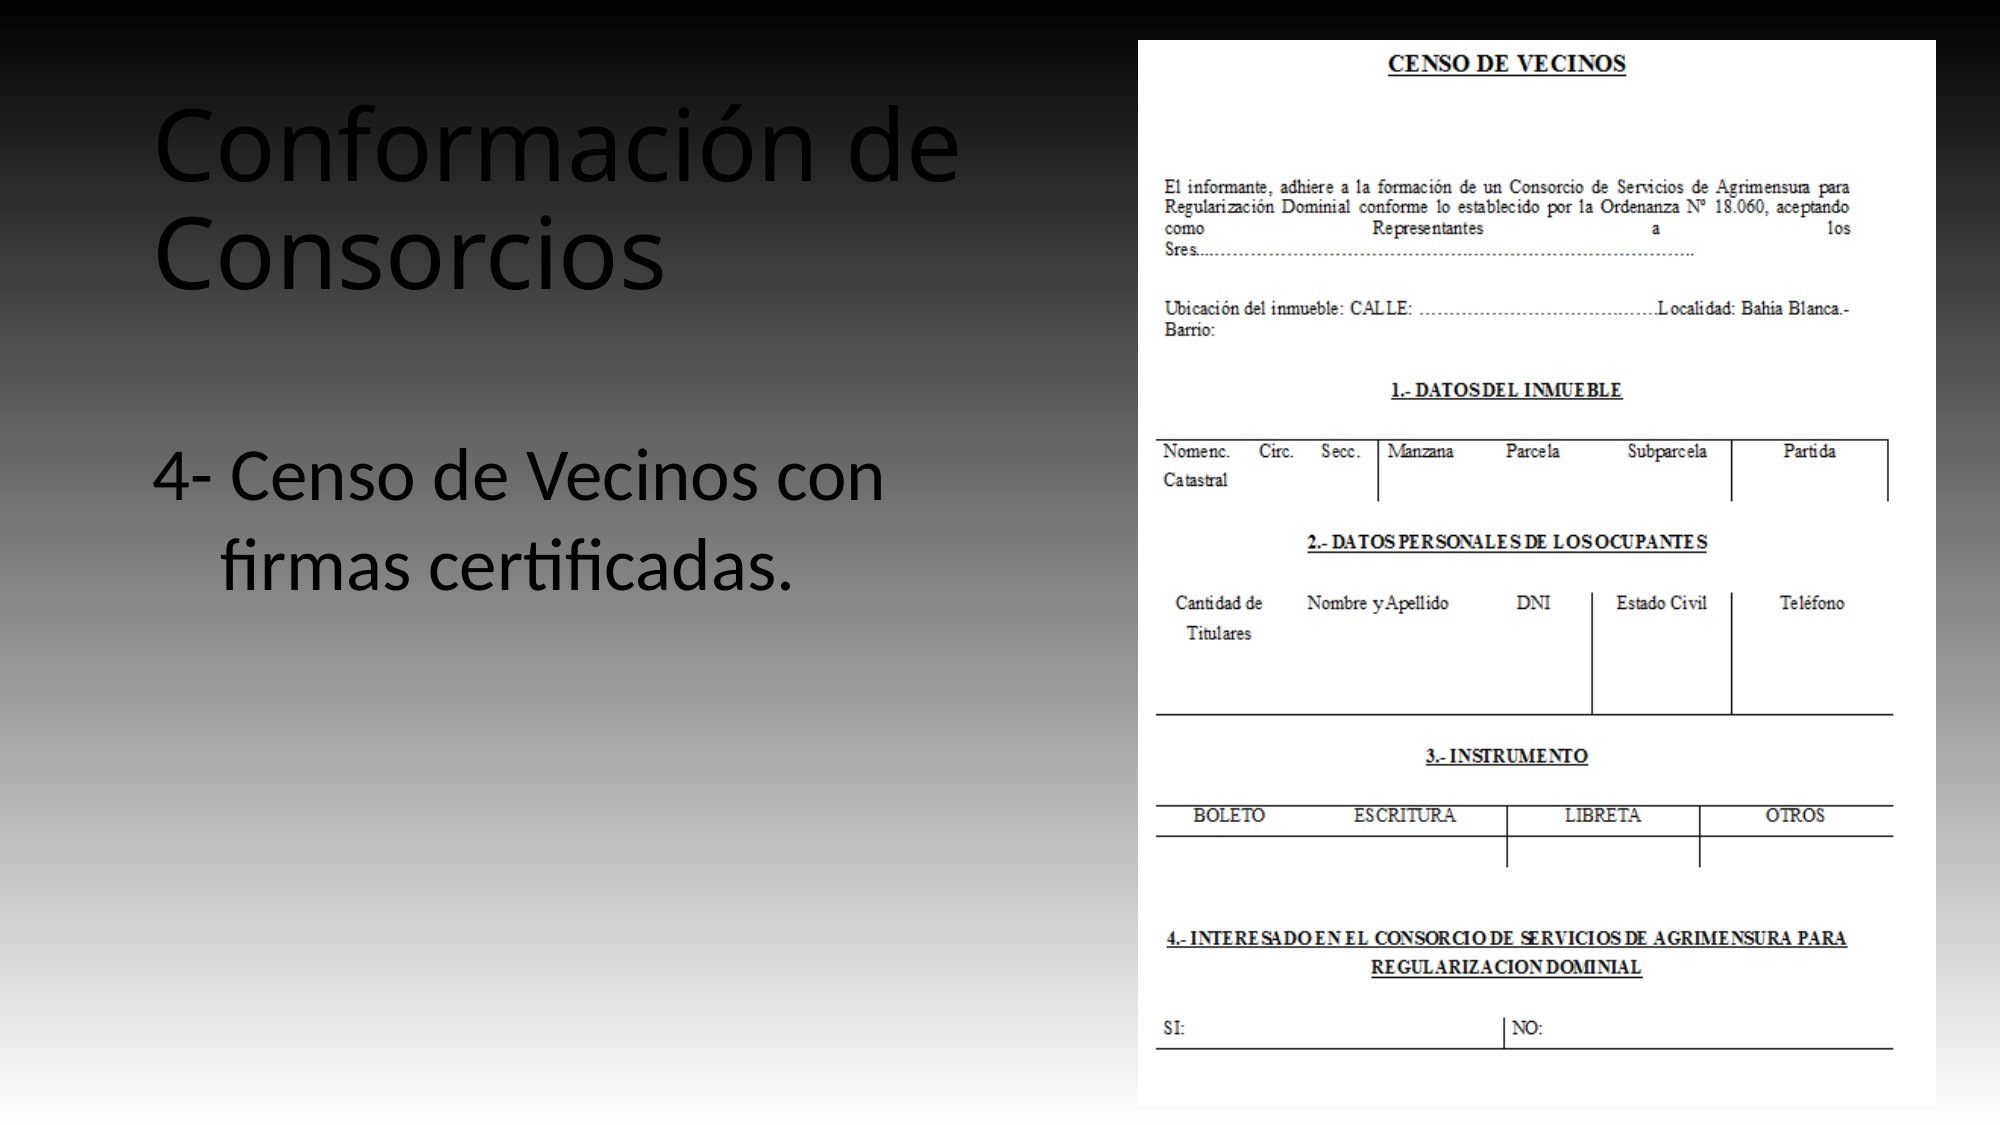

# Conformación de Consorcios
4- Censo de Vecinos con
 firmas certificadas.